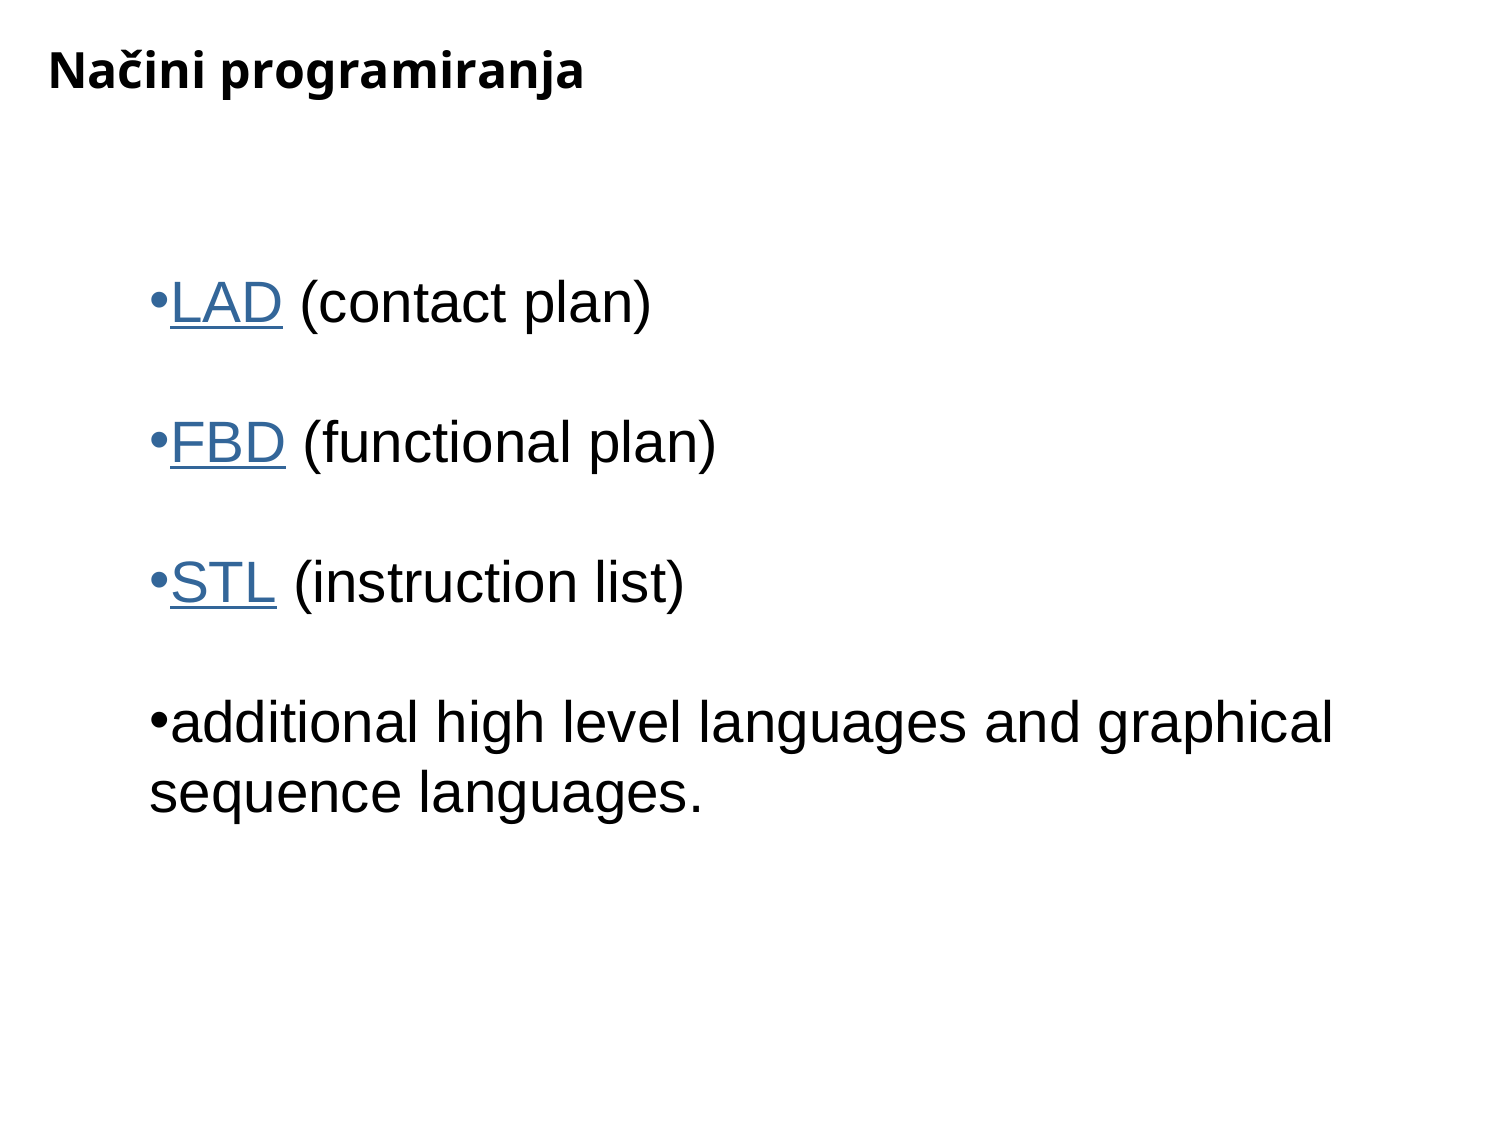

Načini programiranja
LAD (contact plan)
FBD (functional plan)
STL (instruction list)
additional high level languages and graphical sequence languages.